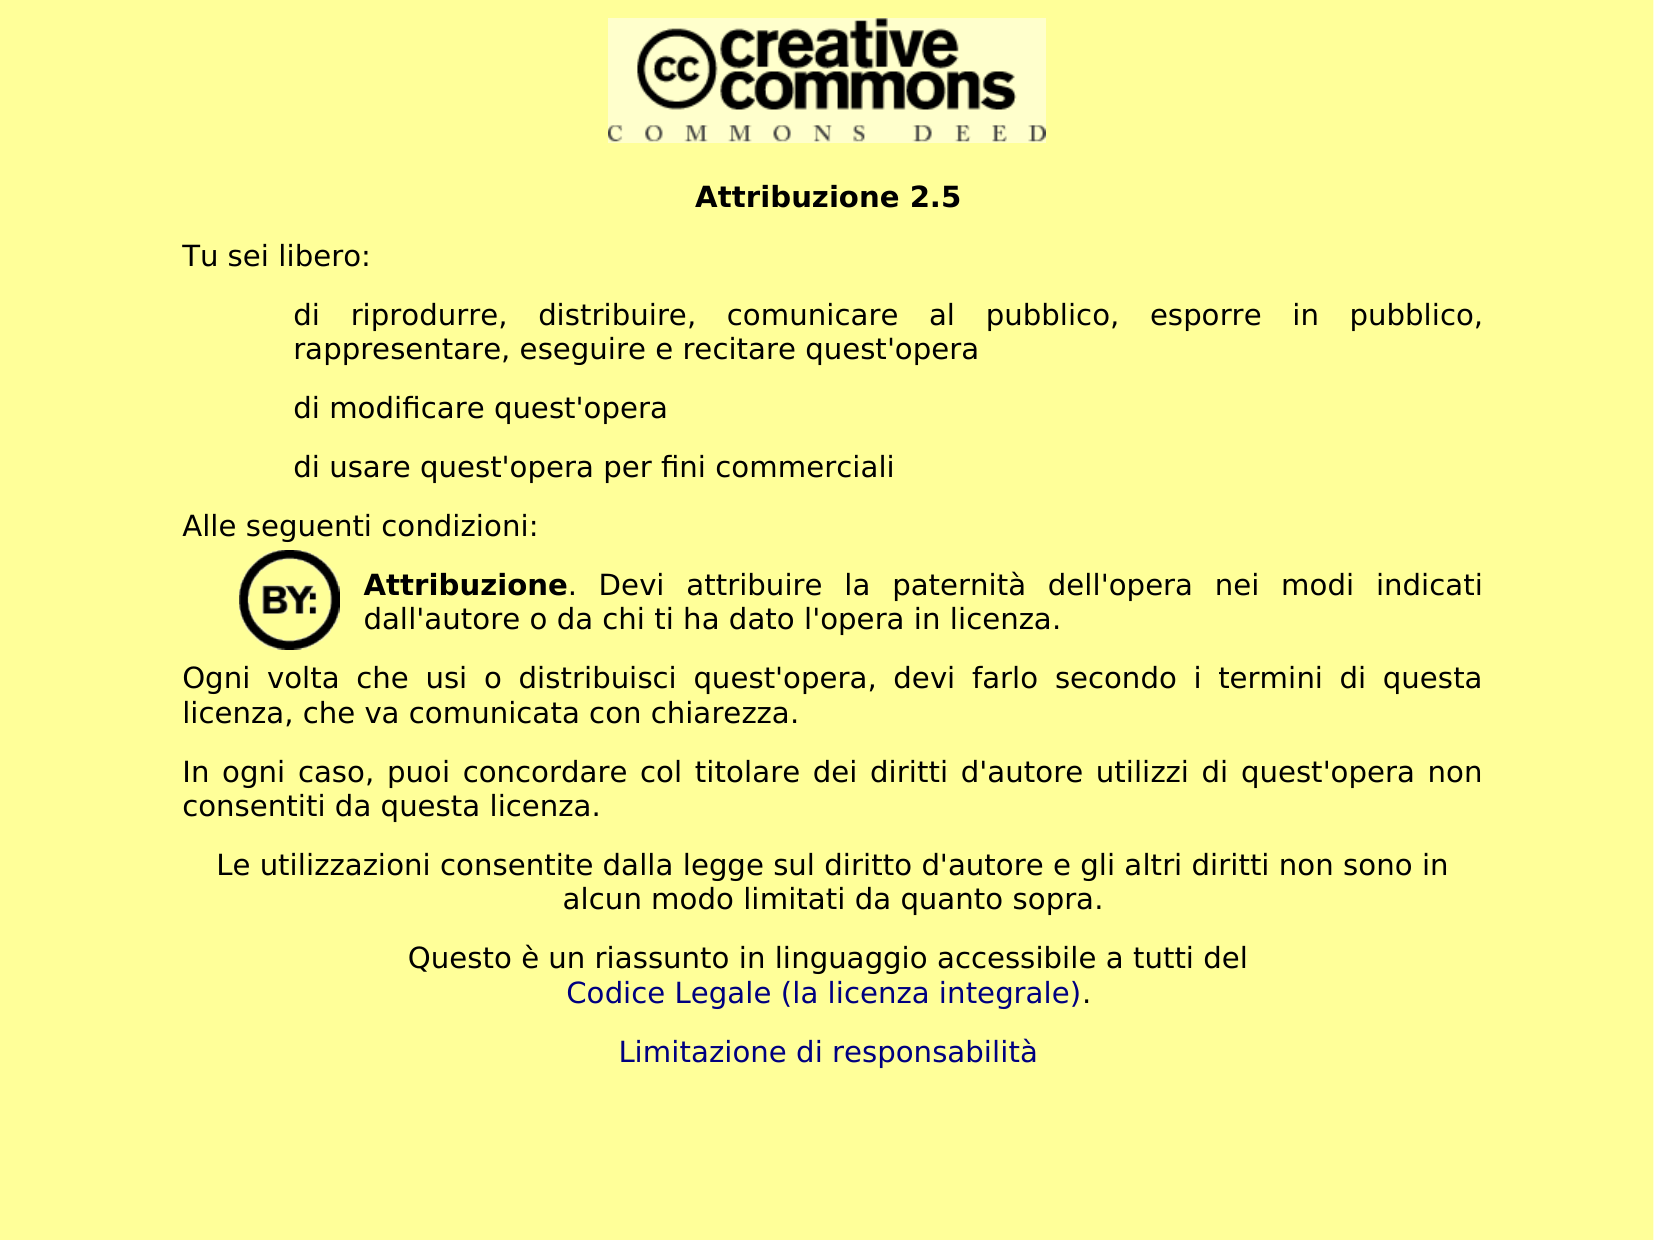

Attribuzione 2.5
Tu sei libero:
di riprodurre, distribuire, comunicare al pubblico, esporre in pubblico, rappresentare, eseguire e recitare quest'opera
di modificare quest'opera
di usare quest'opera per fini commerciali
Alle seguenti condizioni:
Attribuzione. Devi attribuire la paternità dell'opera nei modi indicati dall'autore o da chi ti ha dato l'opera in licenza.
Ogni volta che usi o distribuisci quest'opera, devi farlo secondo i termini di questa licenza, che va comunicata con chiarezza.
In ogni caso, puoi concordare col titolare dei diritti d'autore utilizzi di quest'opera non consentiti da questa licenza.
Le utilizzazioni consentite dalla legge sul diritto d'autore e gli altri diritti non sono in alcun modo limitati da quanto sopra.
Questo è un riassunto in linguaggio accessibile a tutti del Codice Legale (la licenza integrale).
Limitazione di responsabilità